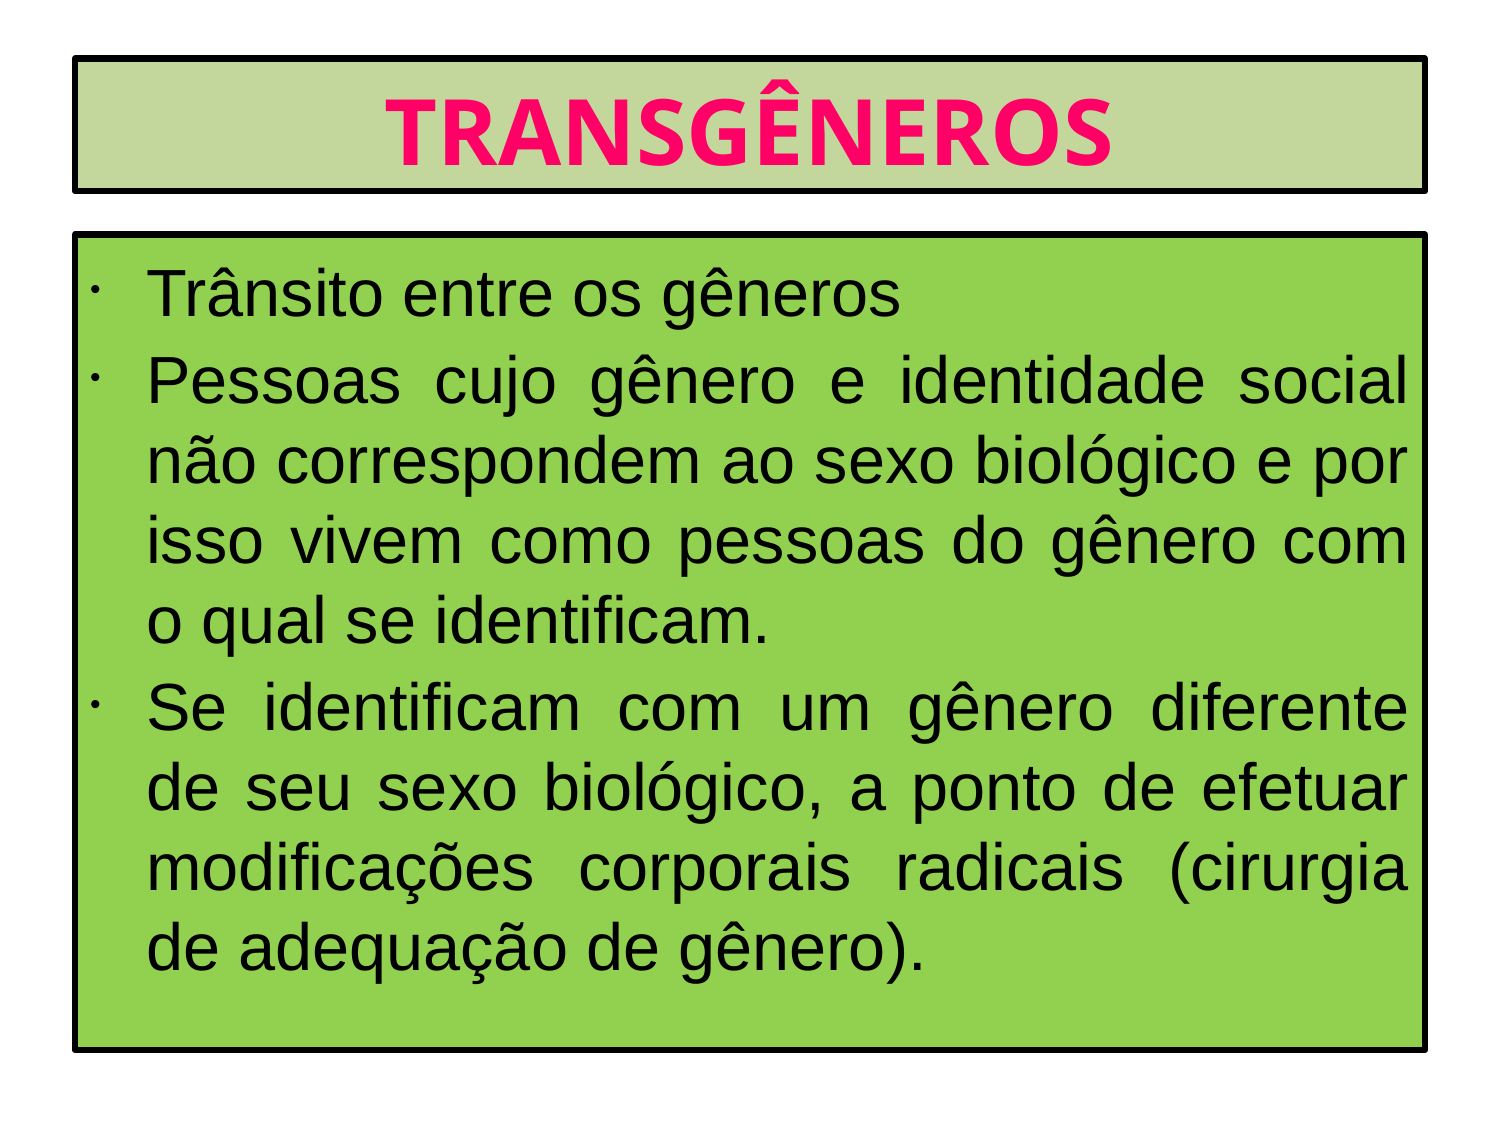

TRANSGÊNEROS
Trânsito entre os gêneros
Pessoas cujo gênero e identidade social não correspondem ao sexo biológico e por isso vivem como pessoas do gênero com o qual se identificam.
Se identificam com um gênero diferente de seu sexo biológico, a ponto de efetuar modificações corporais radicais (cirurgia de adequação de gênero).